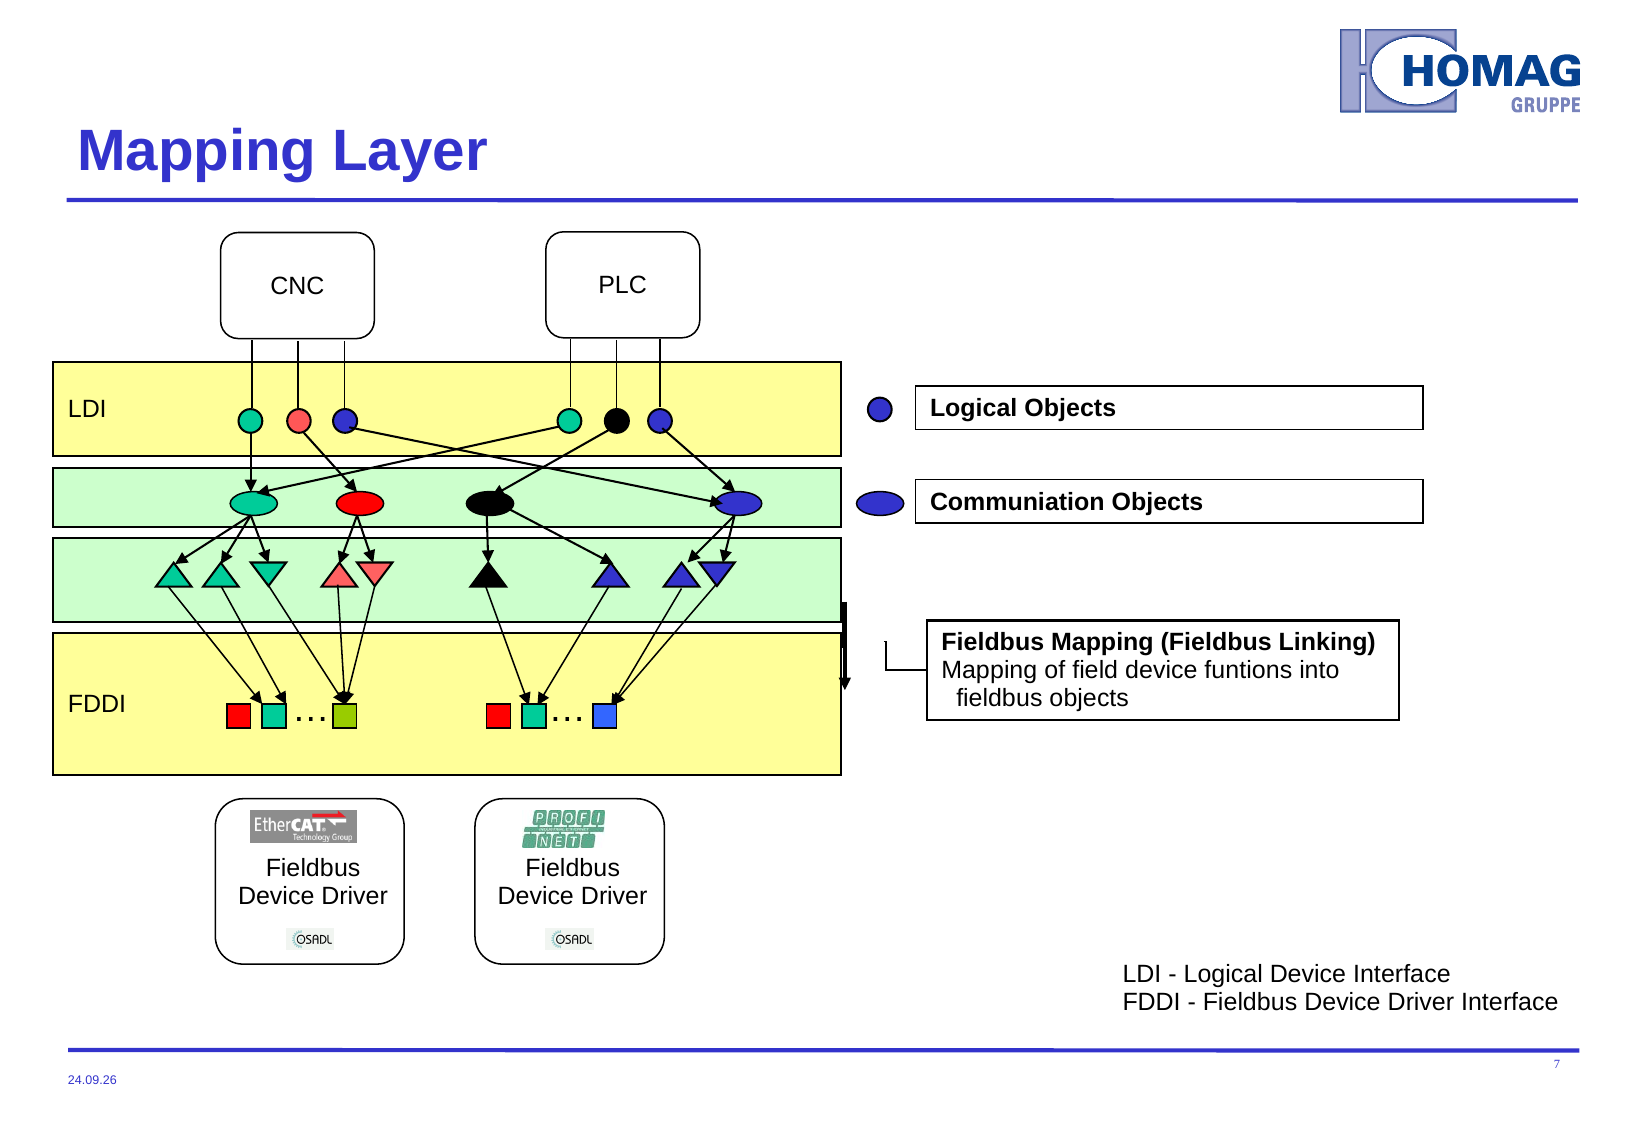

# Mapping Layer
PLC
CNC
LDI
Logical Objects
Communiation Objects
Fieldbus Mapping (Fieldbus Linking)
Mapping of field device funtions into fieldbus objects
FDDI
…
…
Fieldbus
Device Driver
Fieldbus
Device Driver
LDI - Logical Device Interface
FDDI - Fieldbus Device Driver Interface
7